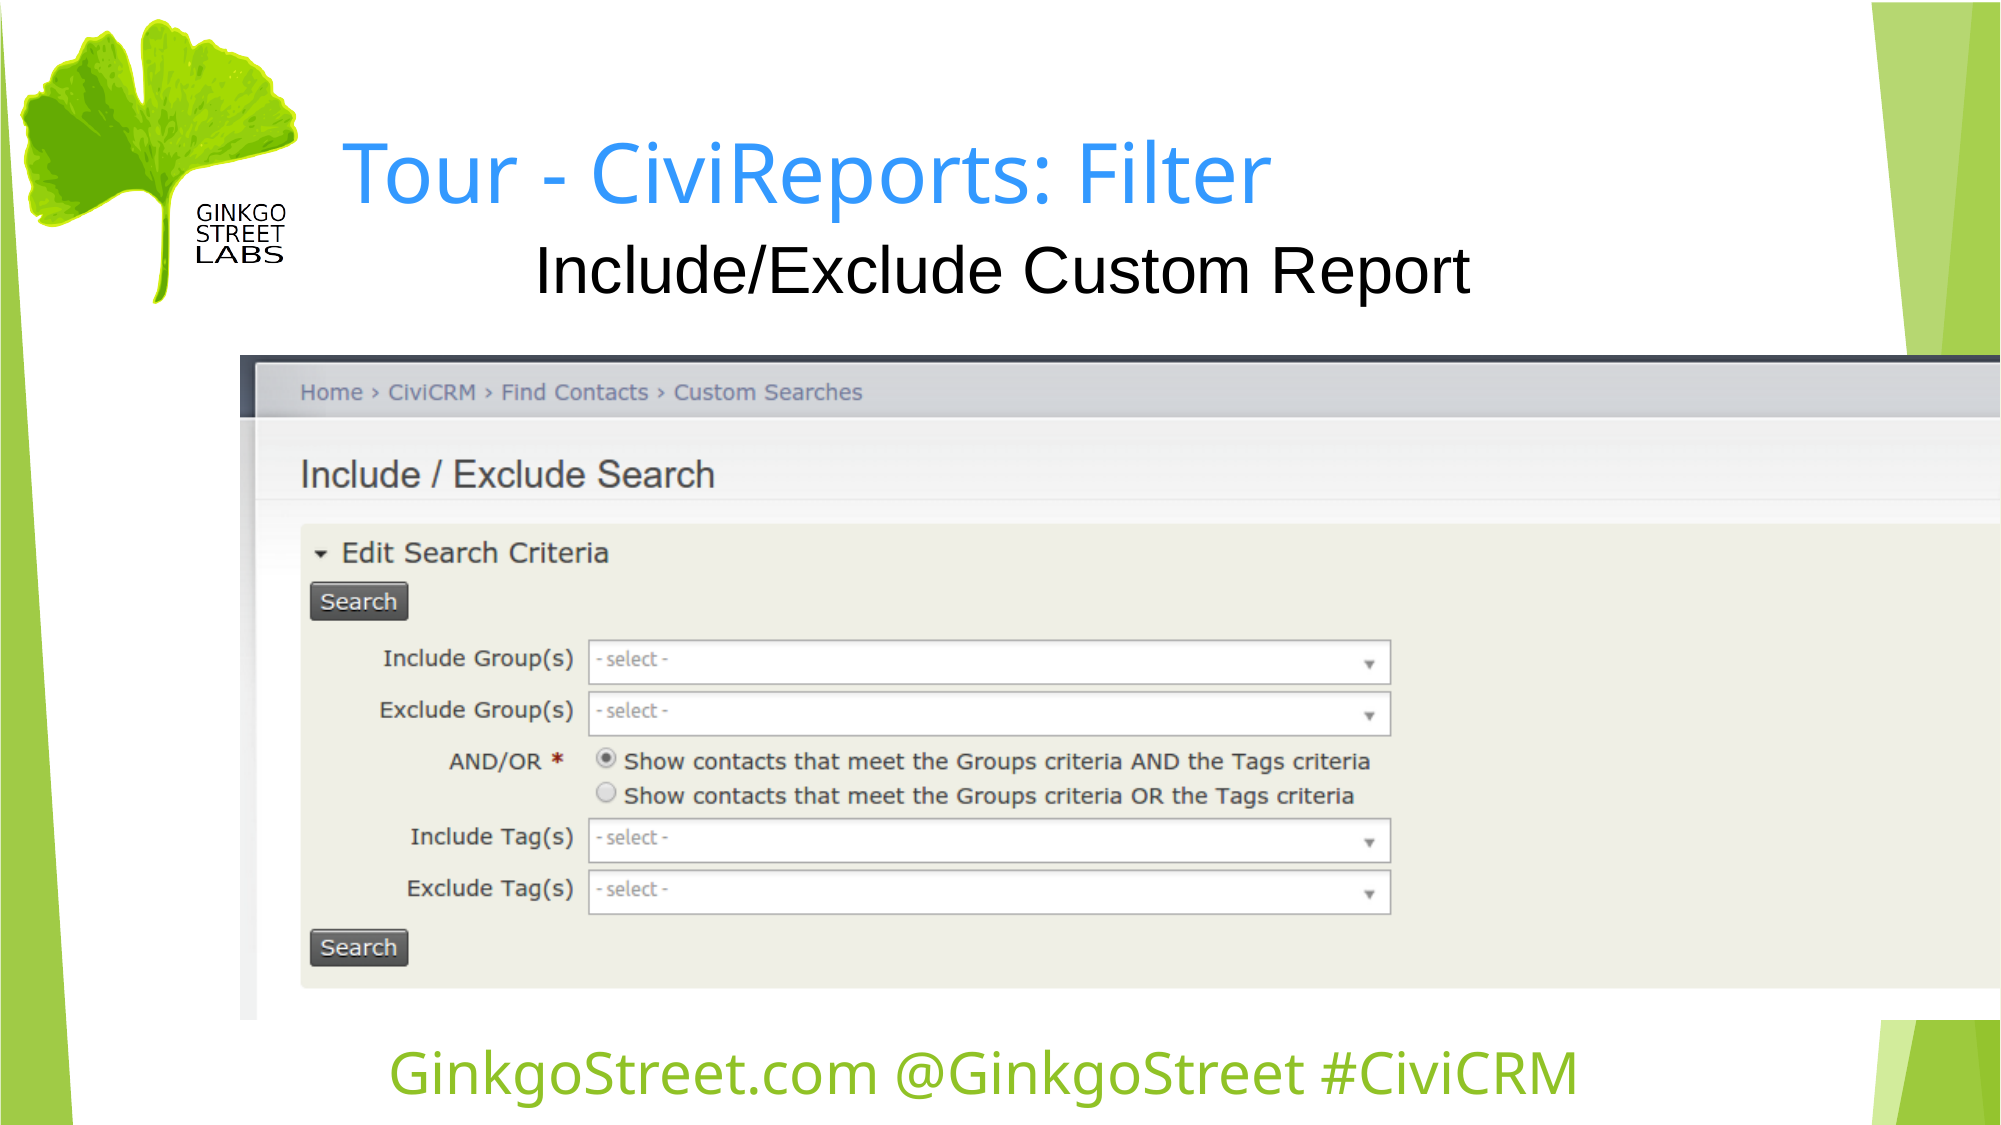

# Tour - CiviReports: Filter
Include/Exclude Custom Report